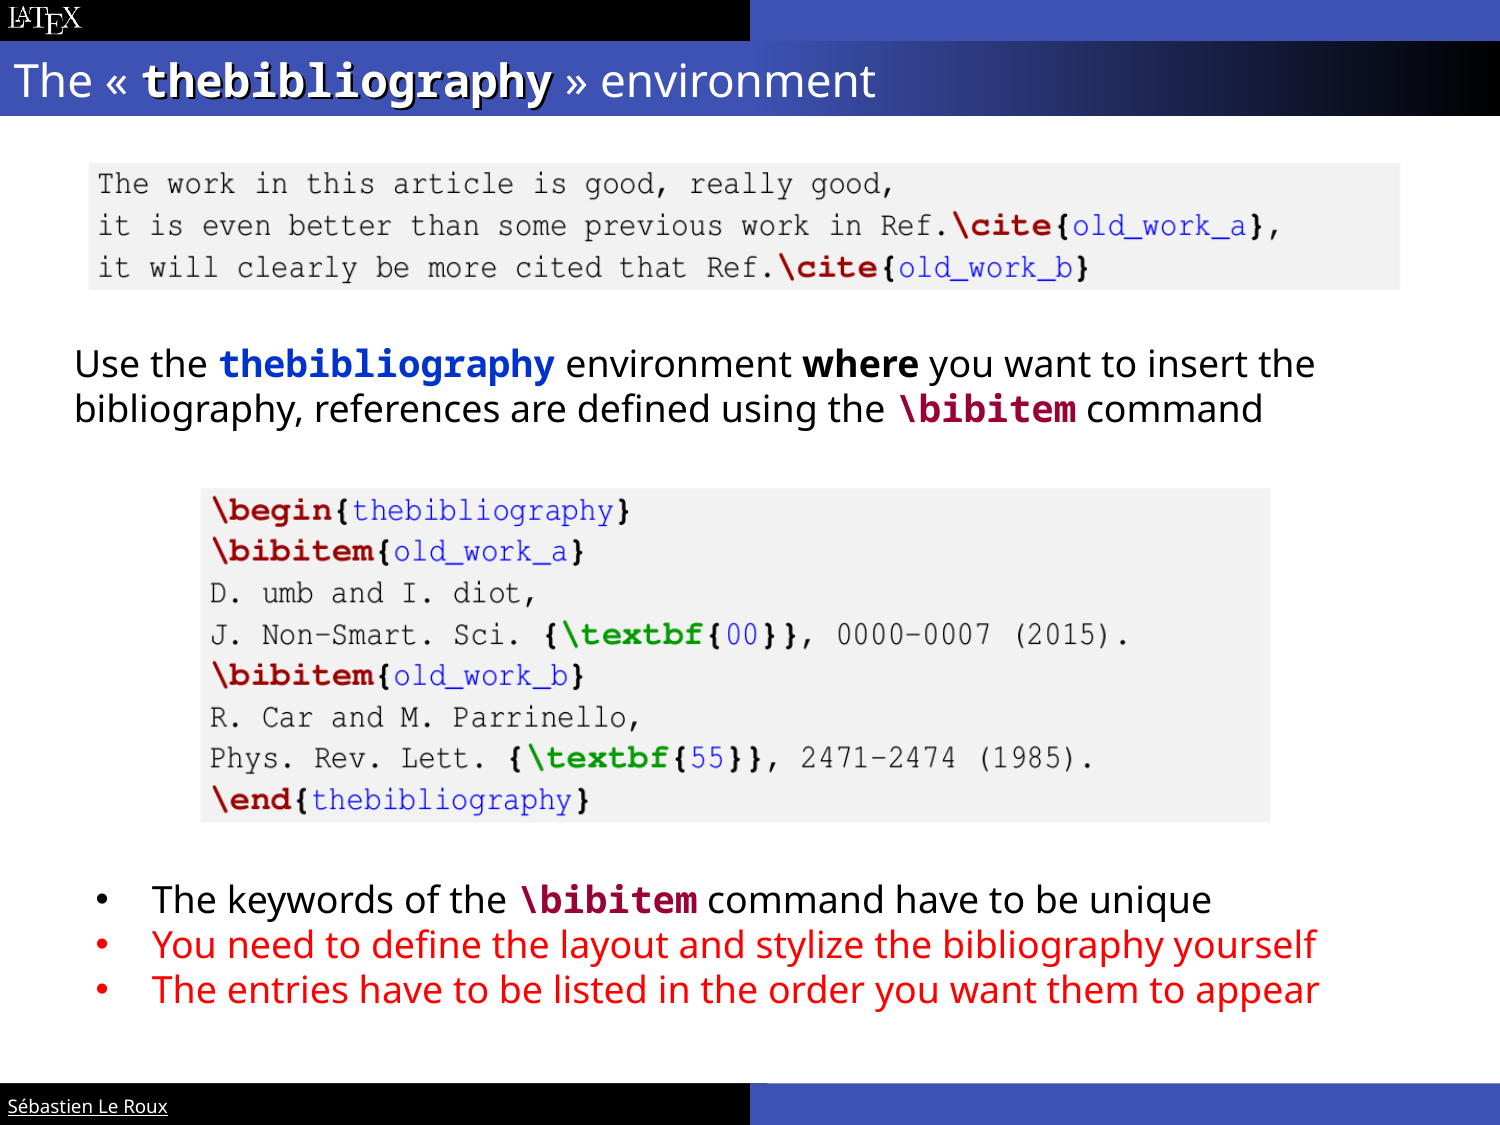

# The « thebibliography » environment
Use the thebibliography environment where you want to insert the bibliography, references are defined using the \bibitem command
The keywords of the \bibitem command have to be unique
You need to define the layout and stylize the bibliography yourself
The entries have to be listed in the order you want them to appear